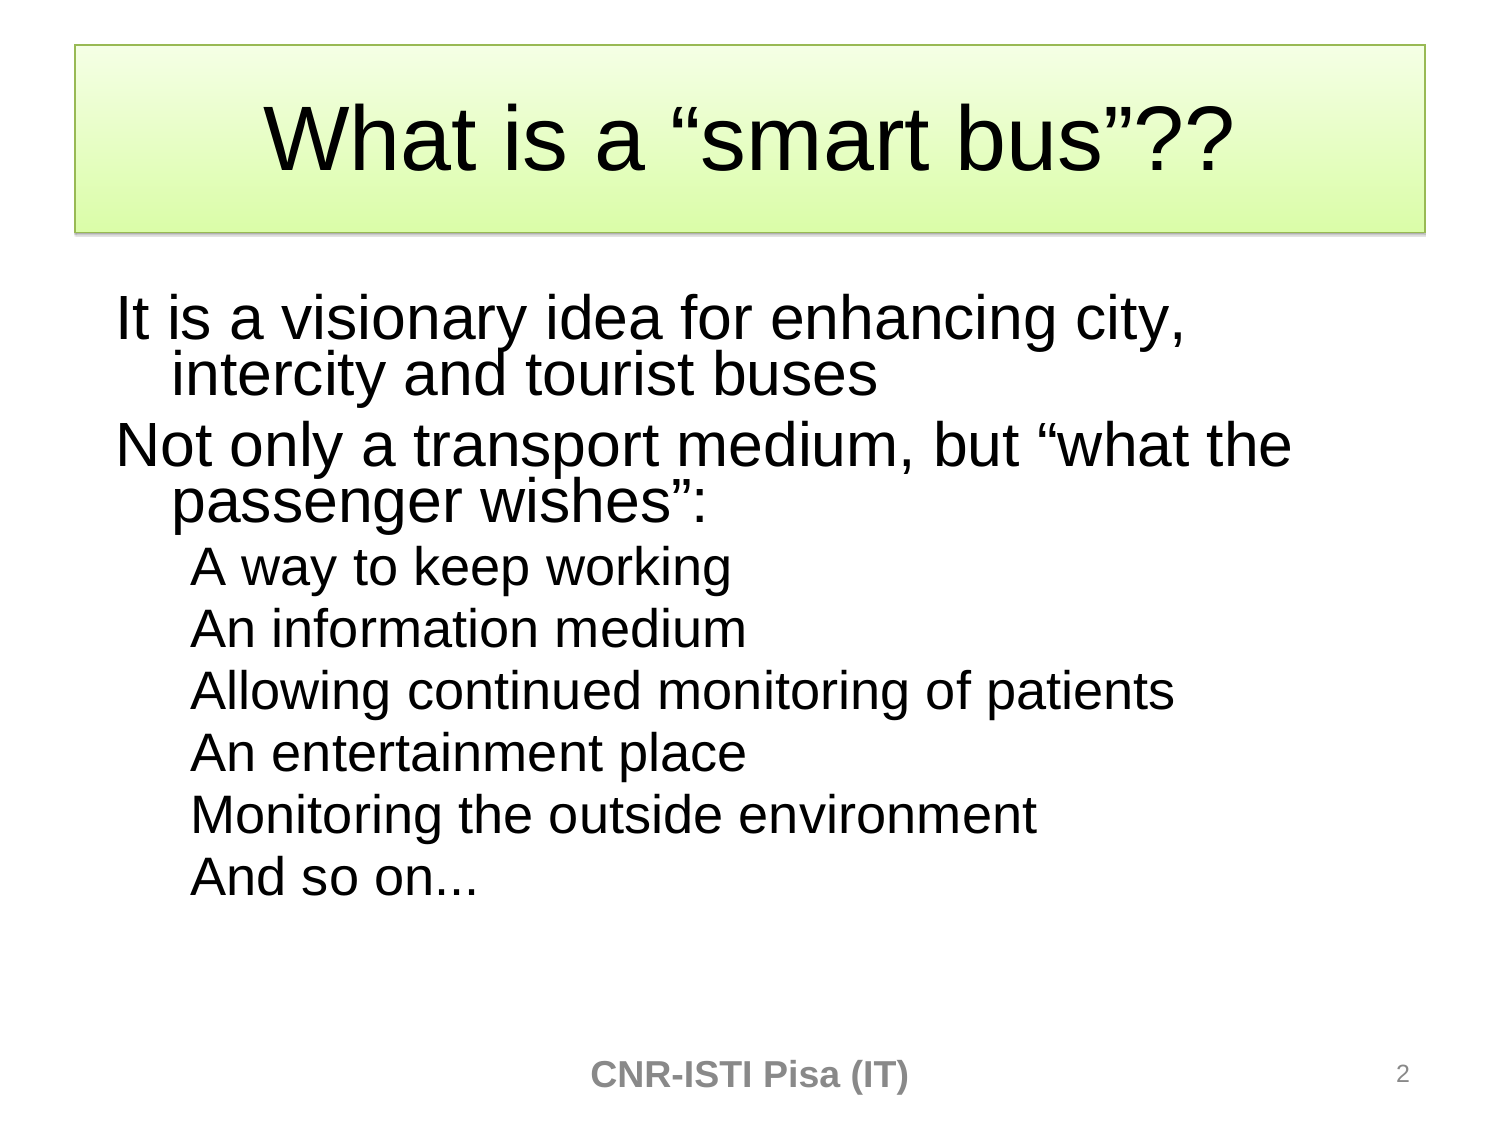

# What is a “smart bus”??
It is a visionary idea for enhancing city, intercity and tourist buses
Not only a transport medium, but “what the passenger wishes”:
A way to keep working
An information medium
Allowing continued monitoring of patients
An entertainment place
Monitoring the outside environment
And so on...
CNR-ISTI Pisa (IT)